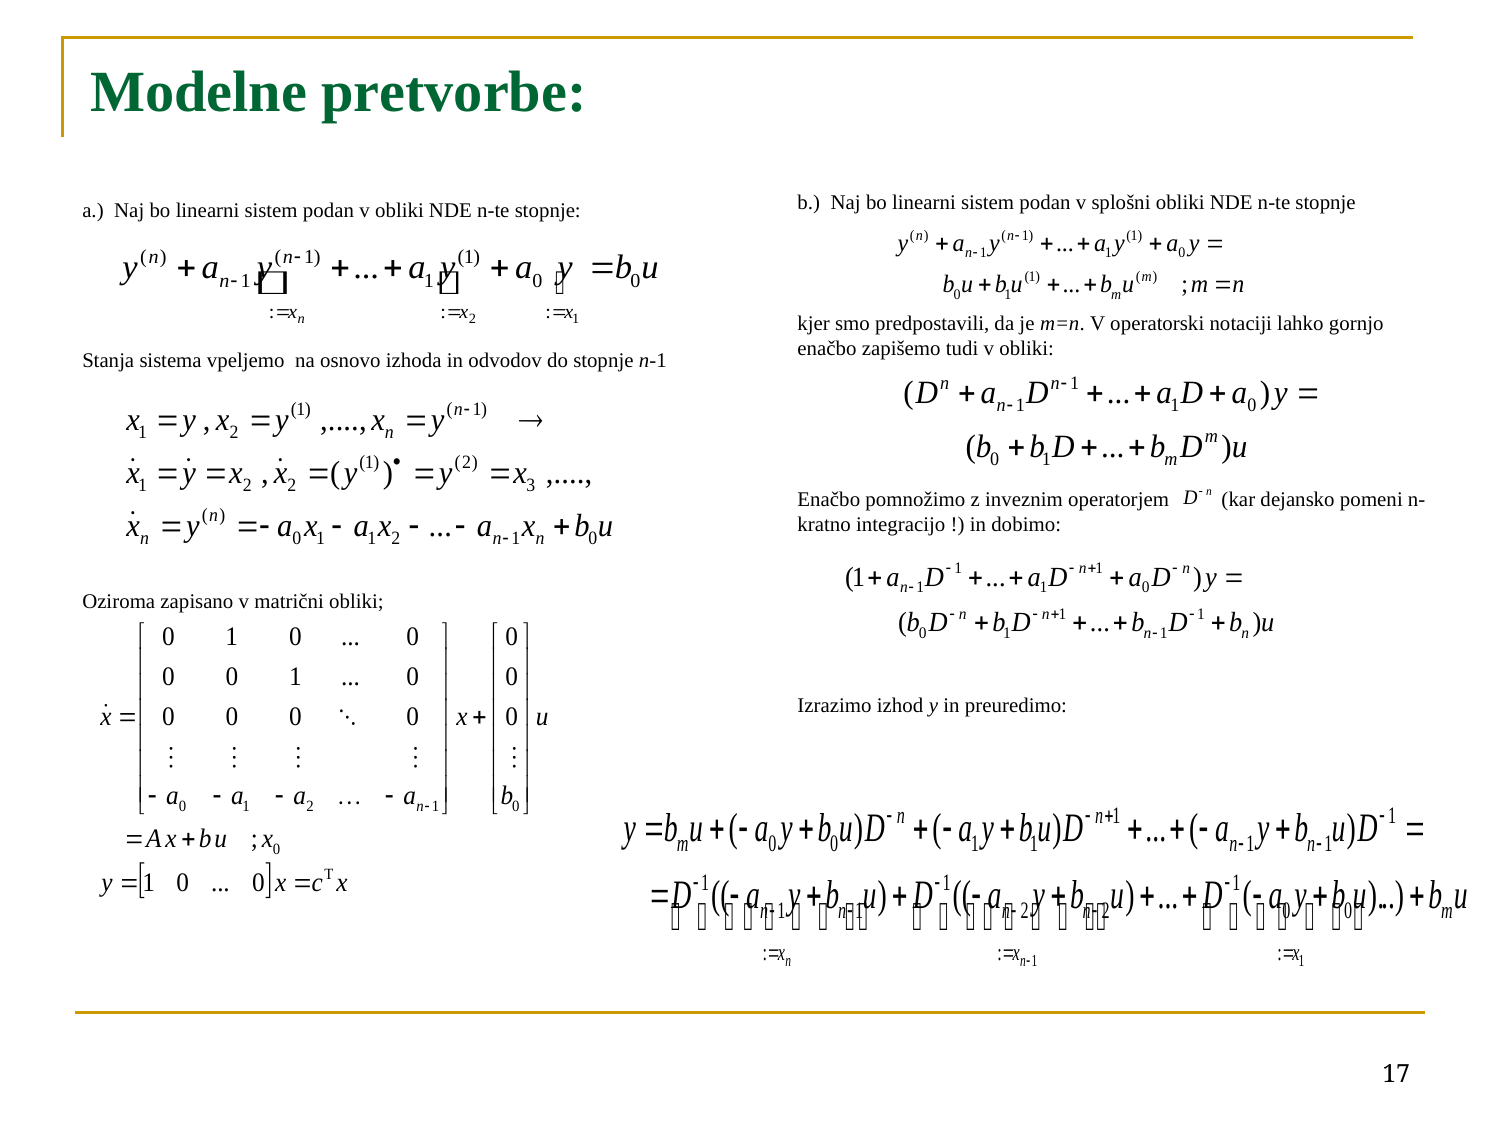

Modelne pretvorbe:
b.) Naj bo linearni sistem podan v splošni obliki NDE n-te stopnje
kjer smo predpostavili, da je m=n. V operatorski notaciji lahko gornjo enačbo zapišemo tudi v obliki:
Enačbo pomnožimo z inveznim operatorjem (kar dejansko pomeni n-kratno integracijo !) in dobimo:
Izrazimo izhod y in preuredimo:
# a.) Naj bo linearni sistem podan v obliki NDE n-te stopnje:
Stanja sistema vpeljemo na osnovo izhoda in odvodov do stopnje n-1
Oziroma zapisano v matrični obliki;